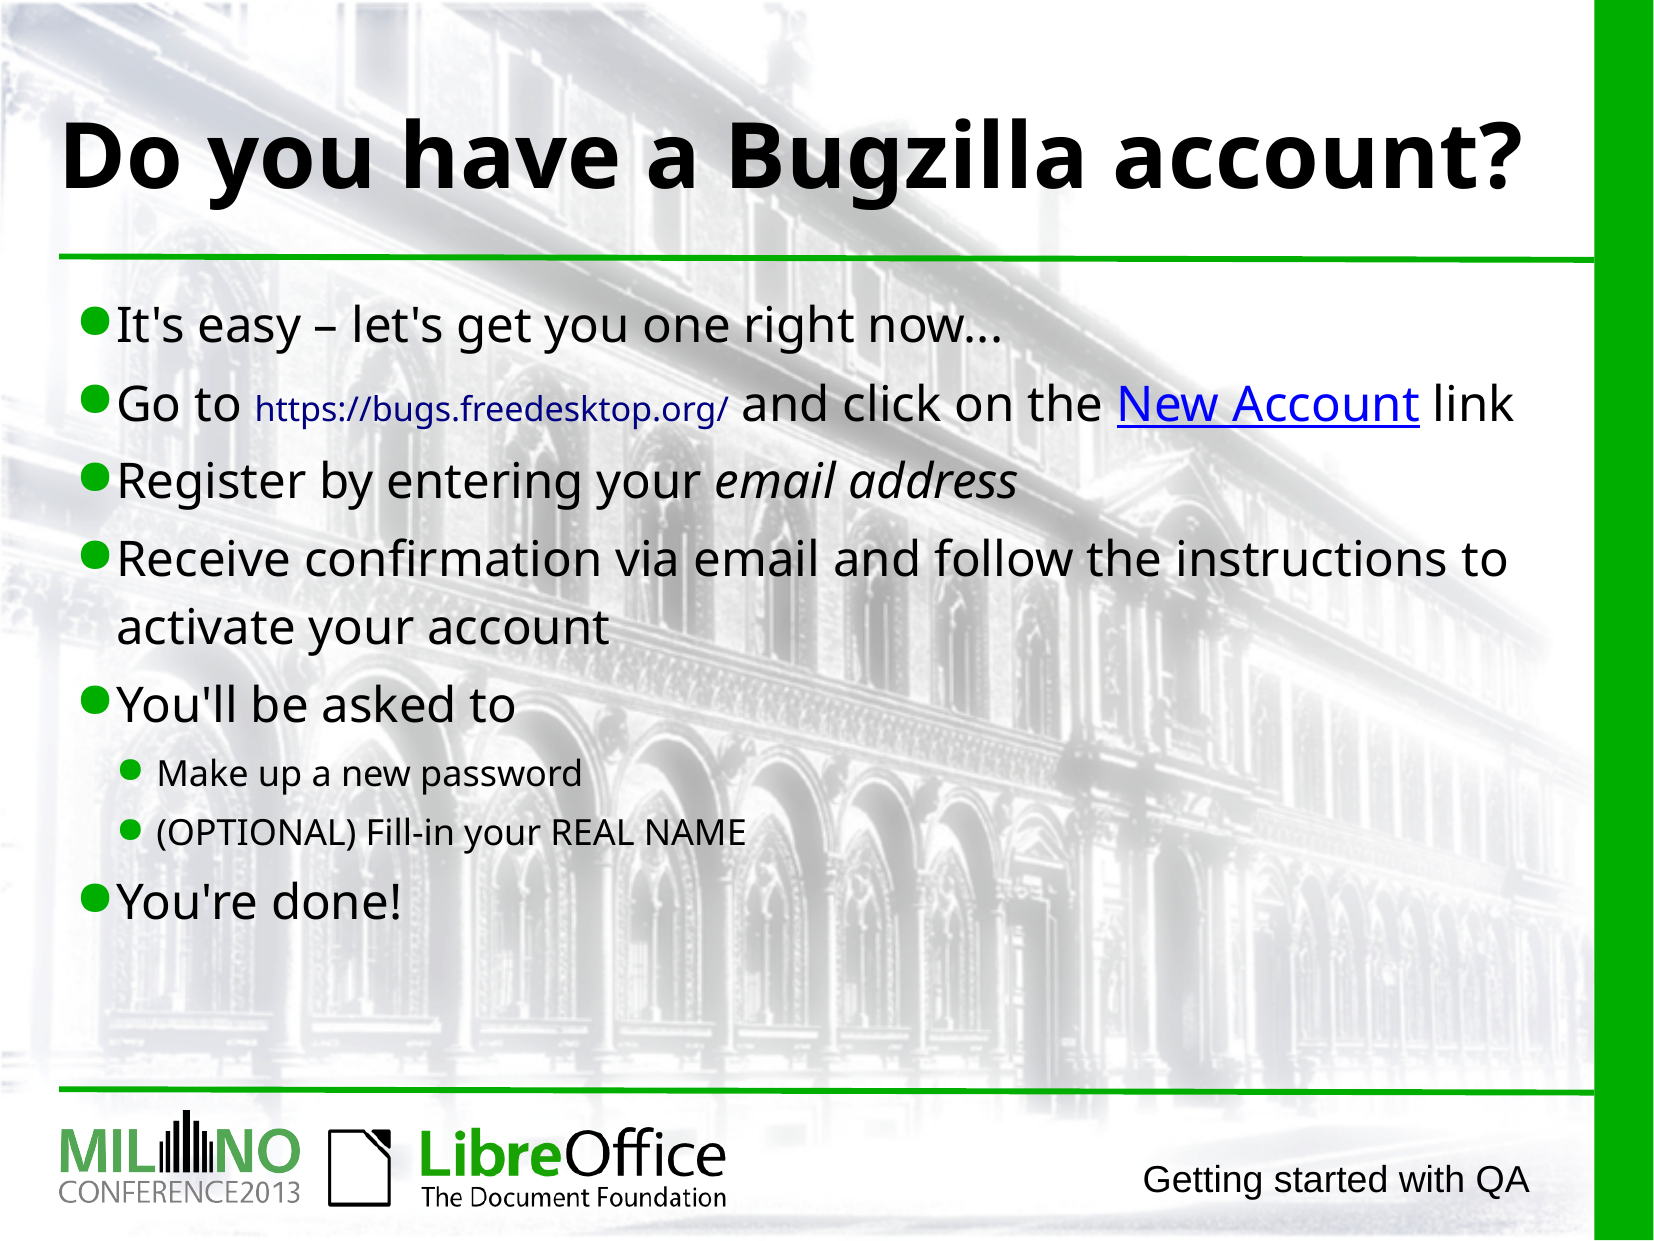

# Do you have a Bugzilla account?
It's easy – let's get you one right now...
Go to https://bugs.freedesktop.org/ and click on the New Account link
Register by entering your email address
Receive confirmation via email and follow the instructions to activate your account
You'll be asked to
Make up a new password
(OPTIONAL) Fill-in your REAL NAME
You're done!